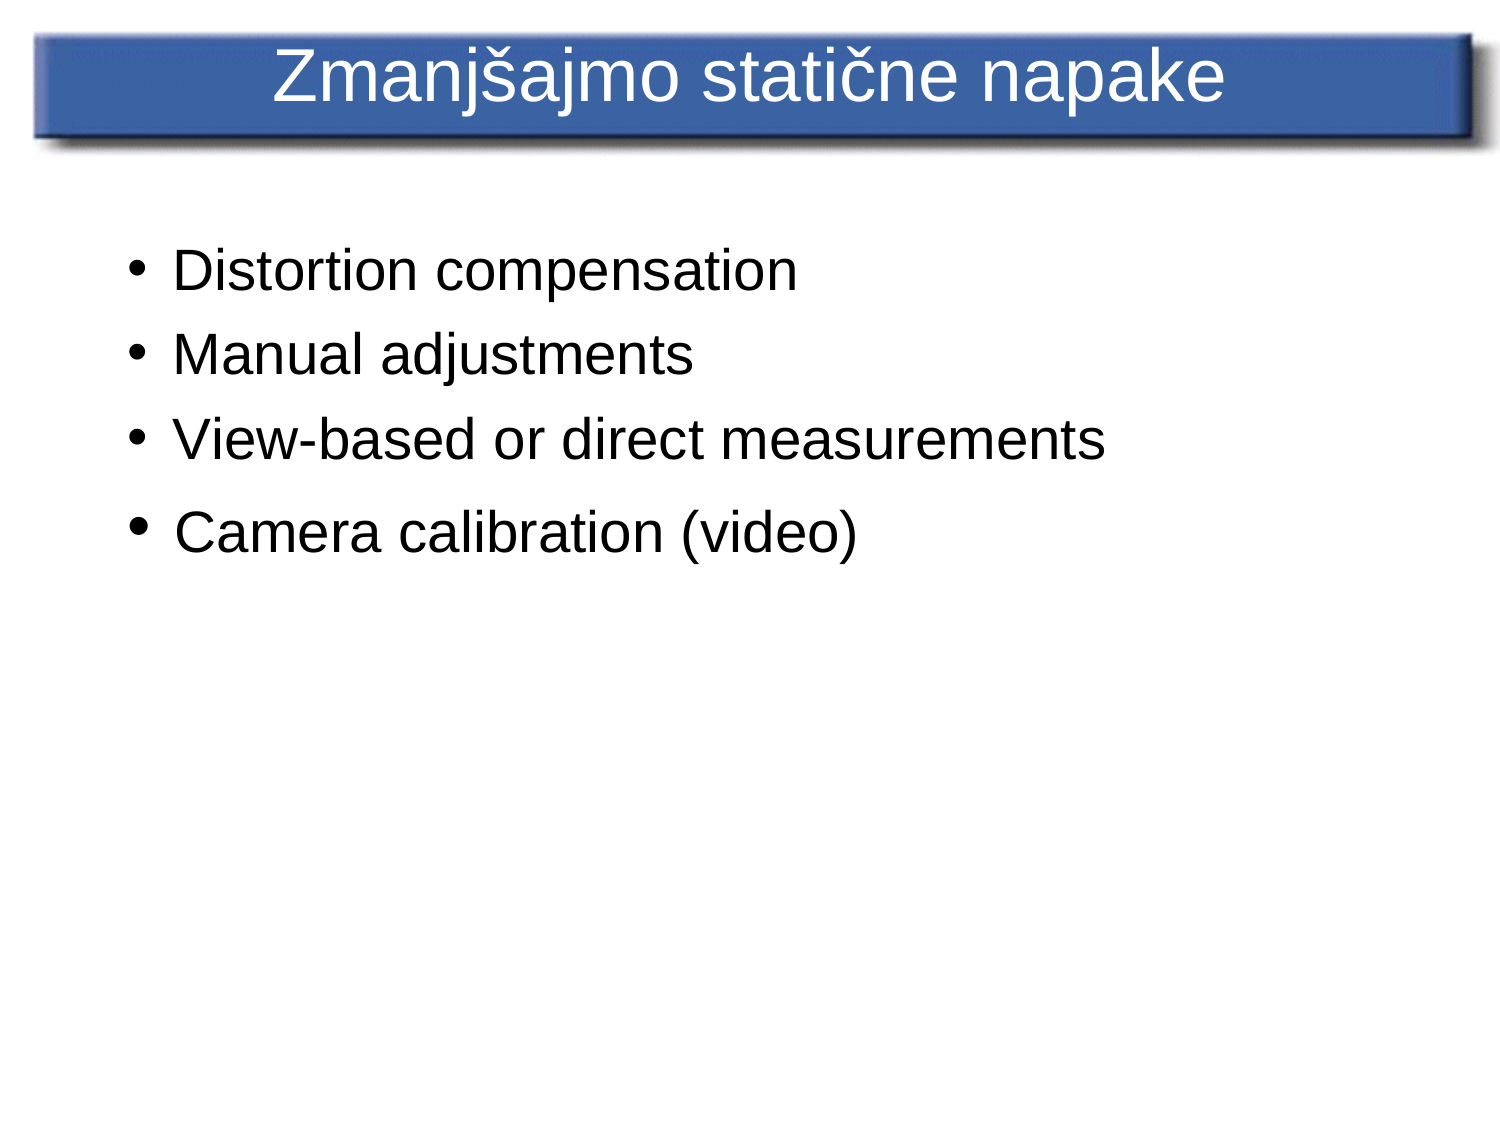

# Zmanjšajmo statične napake
 Distortion compensation
 Manual adjustments
 View-based or direct measurements
 Camera calibration (video)